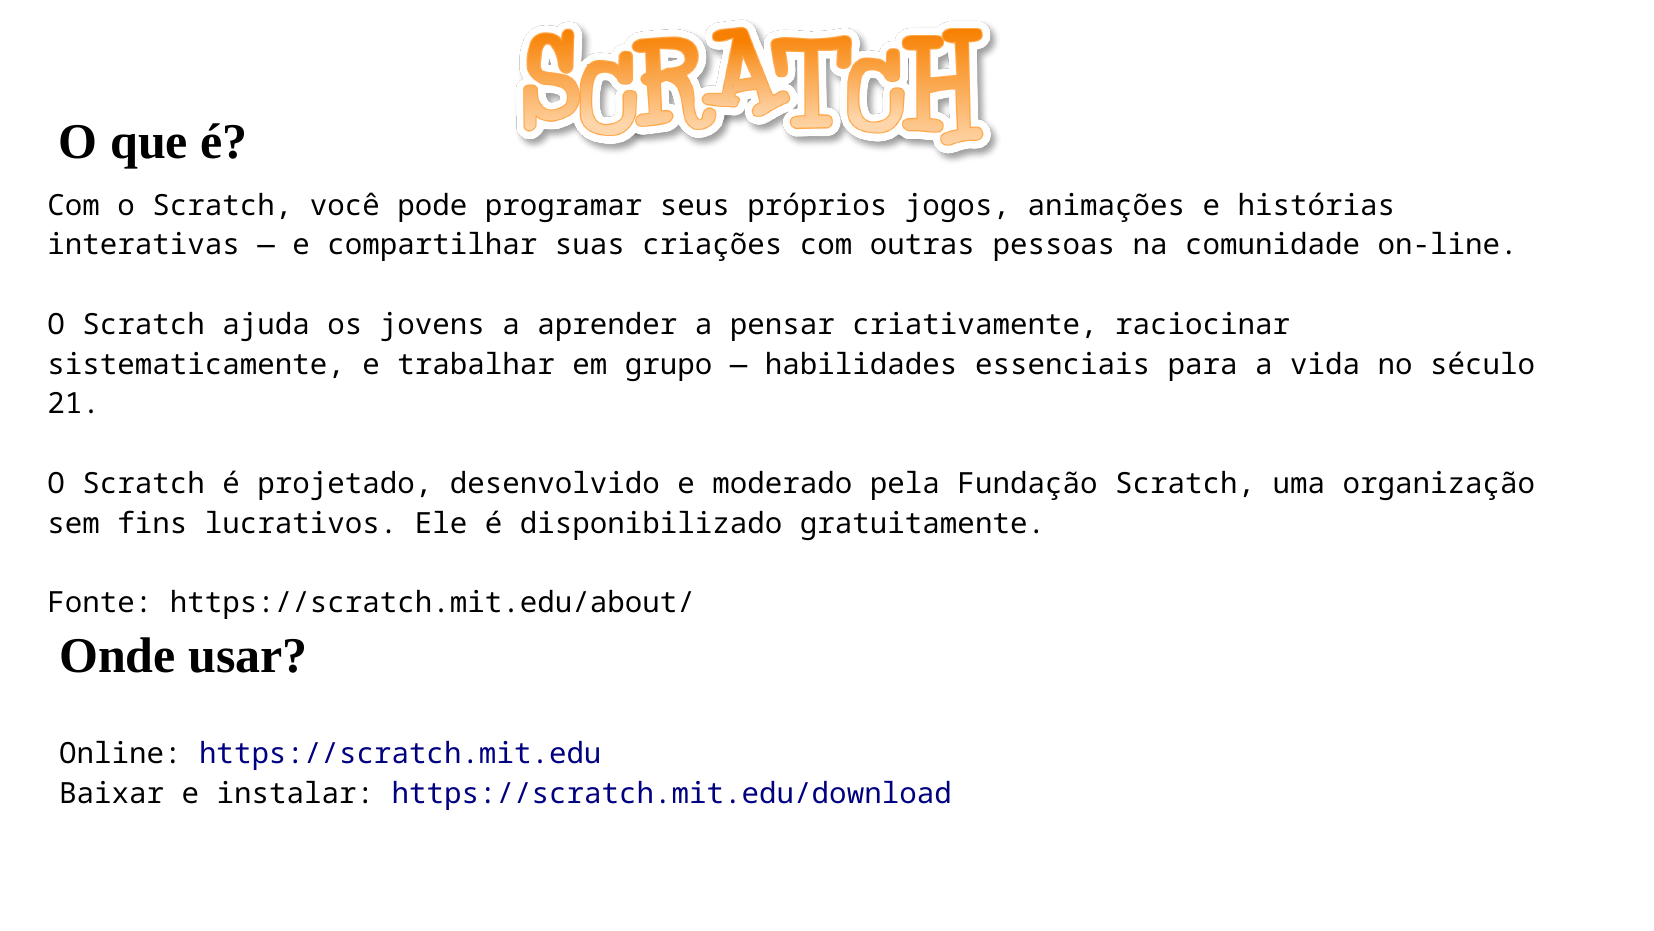

# O que é?
Com o Scratch, você pode programar seus próprios jogos, animações e histórias interativas — e compartilhar suas criações com outras pessoas na comunidade on-line.
O Scratch ajuda os jovens a aprender a pensar criativamente, raciocinar sistematicamente, e trabalhar em grupo — habilidades essenciais para a vida no século 21.
O Scratch é projetado, desenvolvido e moderado pela Fundação Scratch, uma organização sem fins lucrativos. Ele é disponibilizado gratuitamente.
Fonte: https://scratch.mit.edu/about/
Onde usar?
Online: https://scratch.mit.edu
Baixar e instalar: https://scratch.mit.edu/download